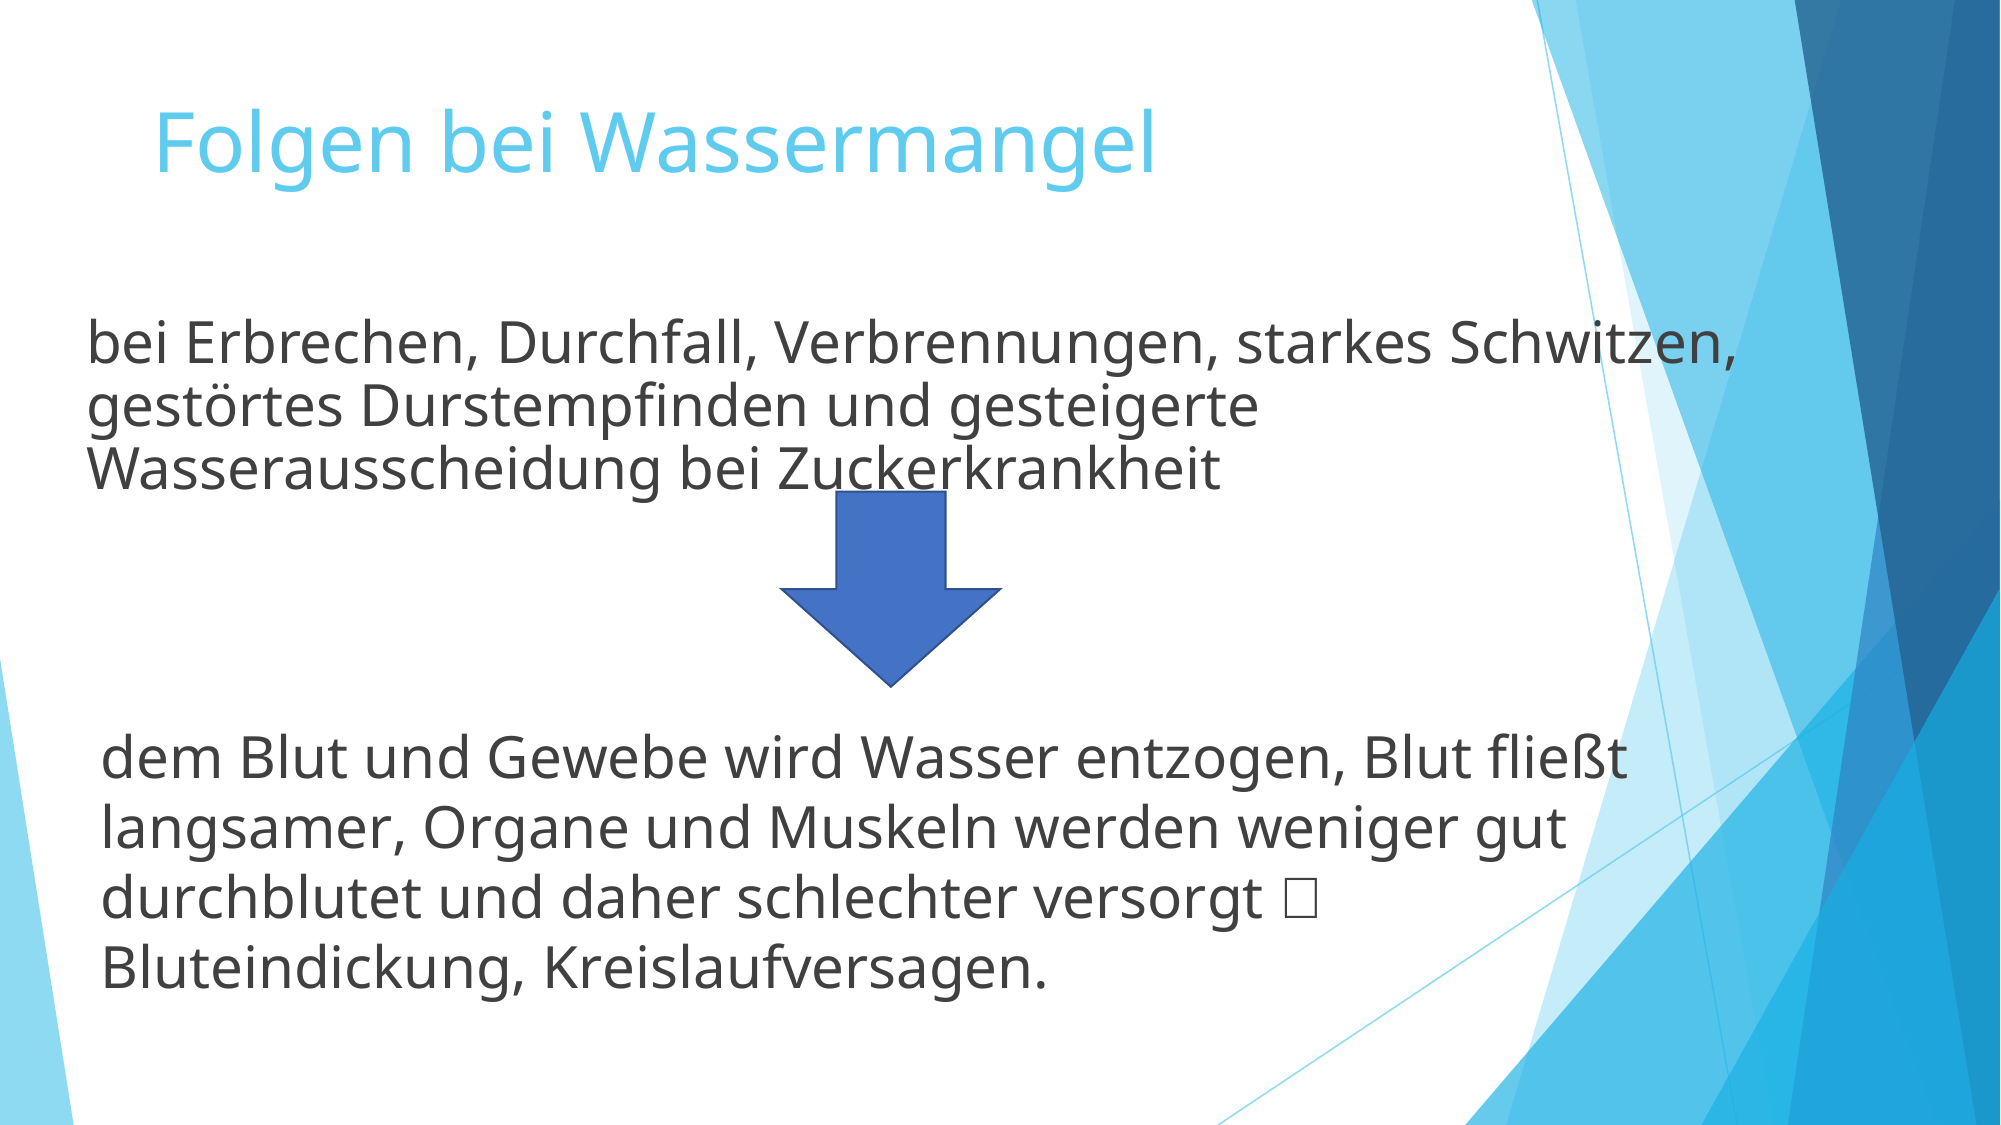

# Folgen bei Wassermangel
bei Erbrechen, Durchfall, Verbrennungen, starkes Schwitzen, gestörtes Durstempfinden und gesteigerte Wasserausscheidung bei Zuckerkrankheit
dem Blut und Gewebe wird Wasser entzogen, Blut fließt langsamer, Organe und Muskeln werden weniger gut durchblutet und daher schlechter versorgt  Bluteindickung, Kreislaufversagen.